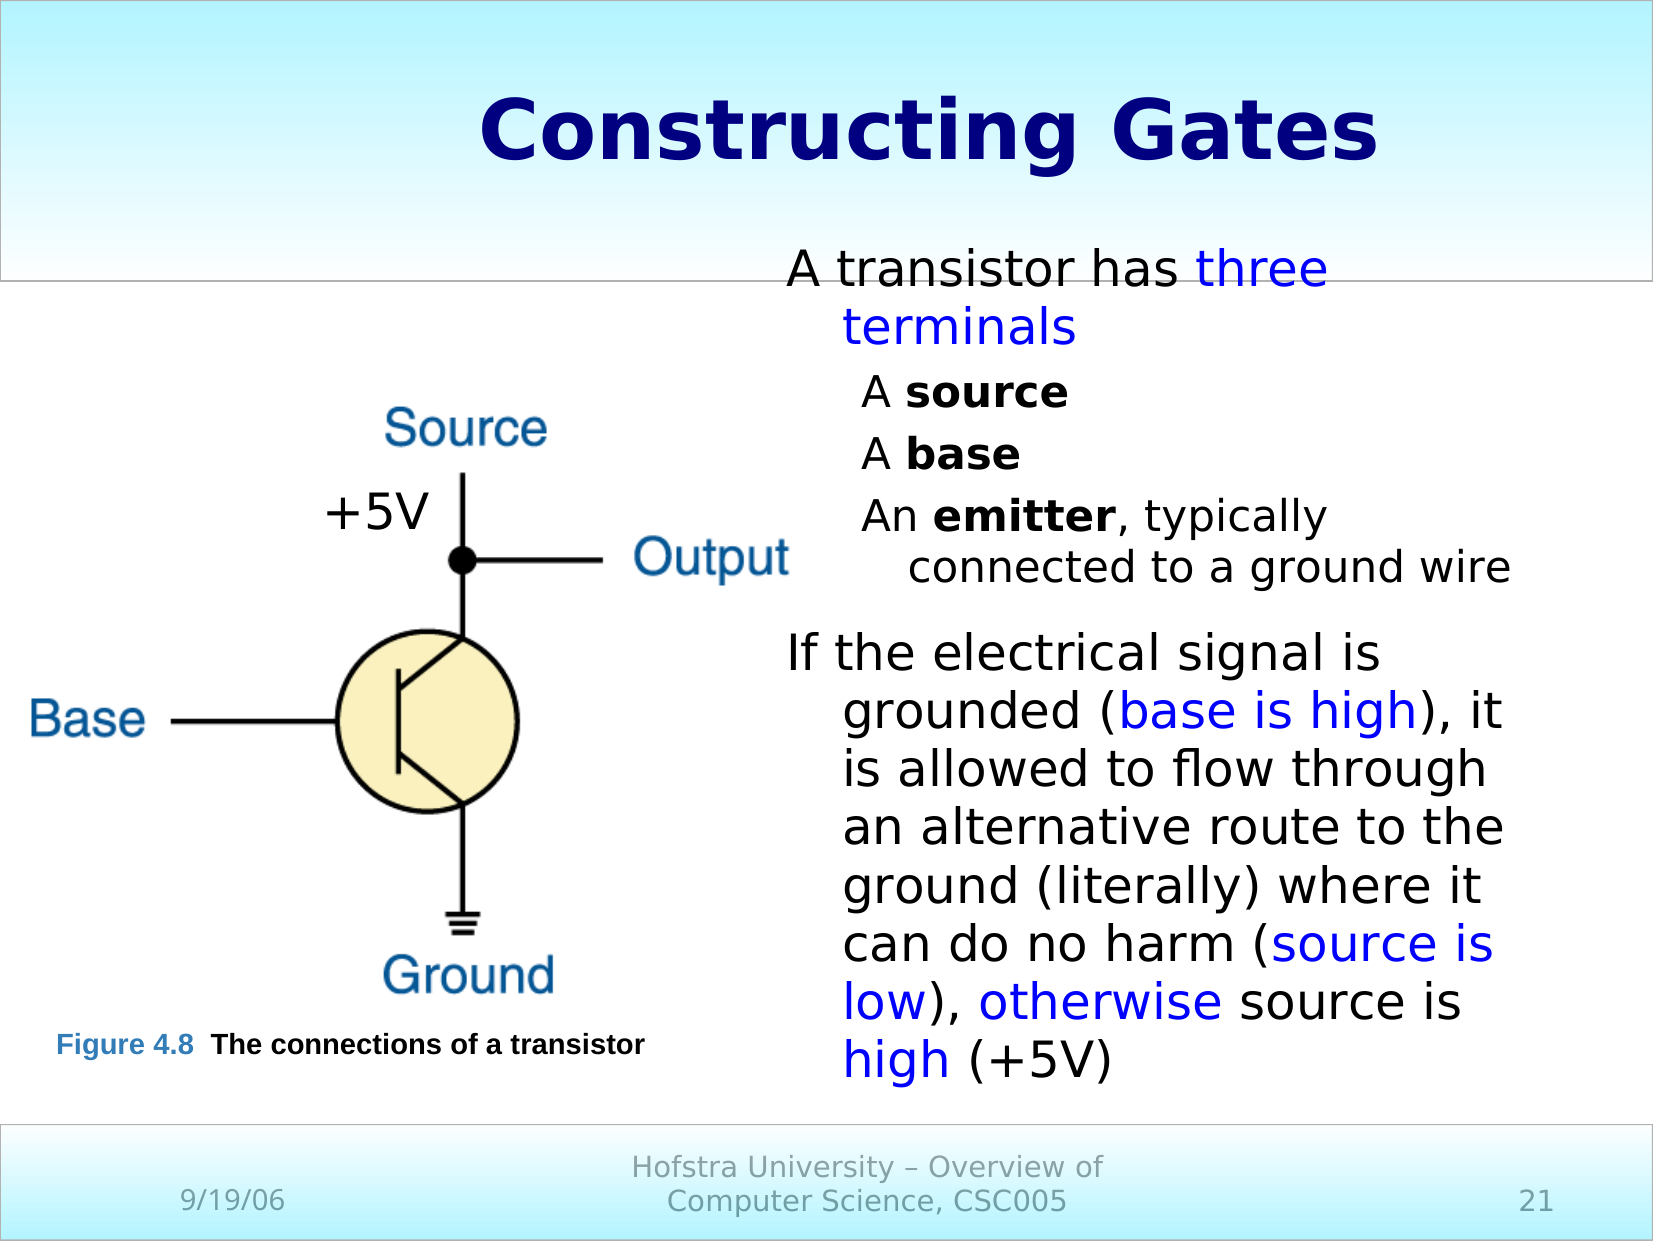

# Constructing Gates
A transistor has three terminals
A source
A base
An emitter, typically connected to a ground wire
If the electrical signal is grounded (base is high), it is allowed to flow through an alternative route to the ground (literally) where it can do no harm (source is low), otherwise source is high (+5V)
+5V
Figure 4.8 The connections of a transistor
09/27/06
21